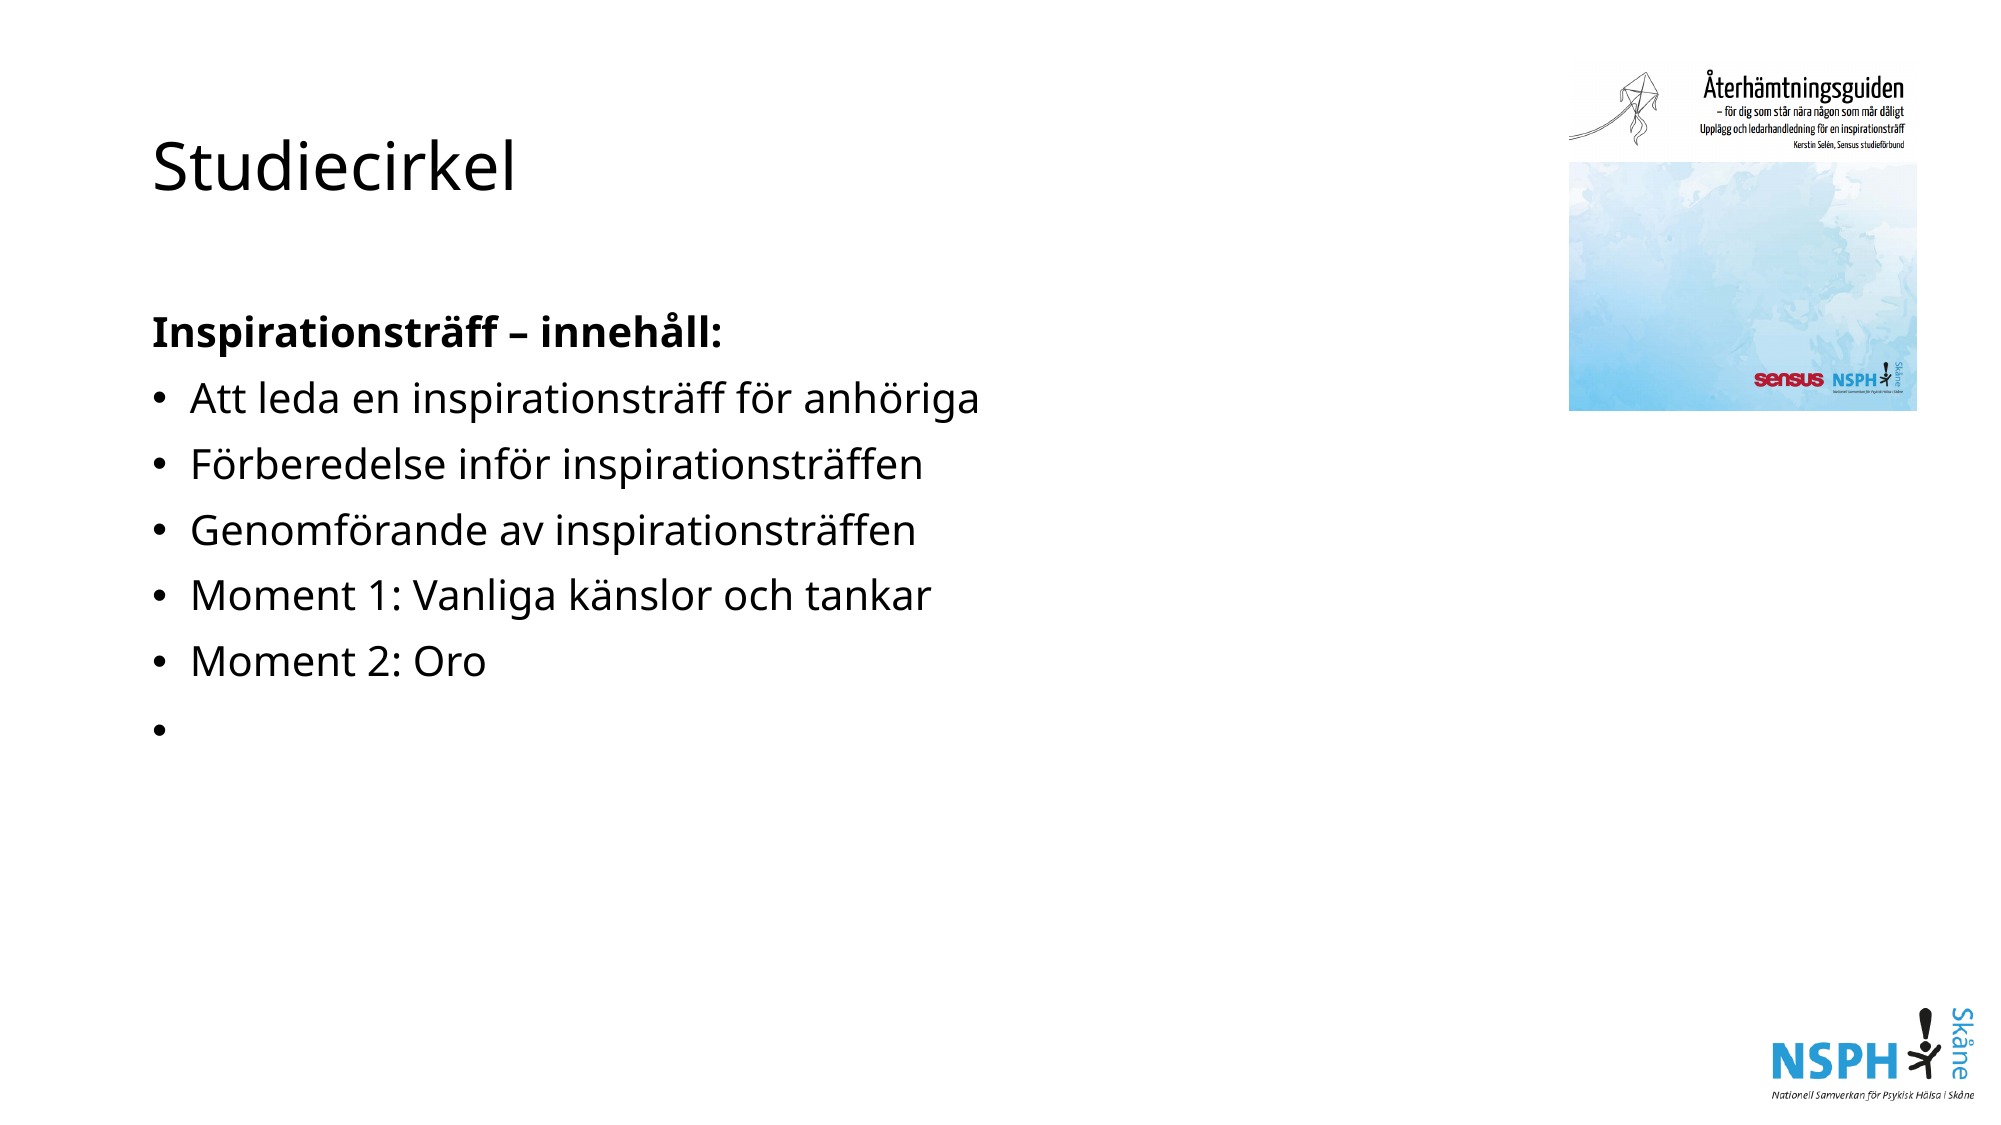

# Studiecirkel
Inspirationsträff – innehåll:
Att leda en inspirationsträff för anhöriga
Förberedelse inför inspirationsträffen
Genomförande av inspirationsträffen
Moment 1: Vanliga känslor och tankar
Moment 2: Oro